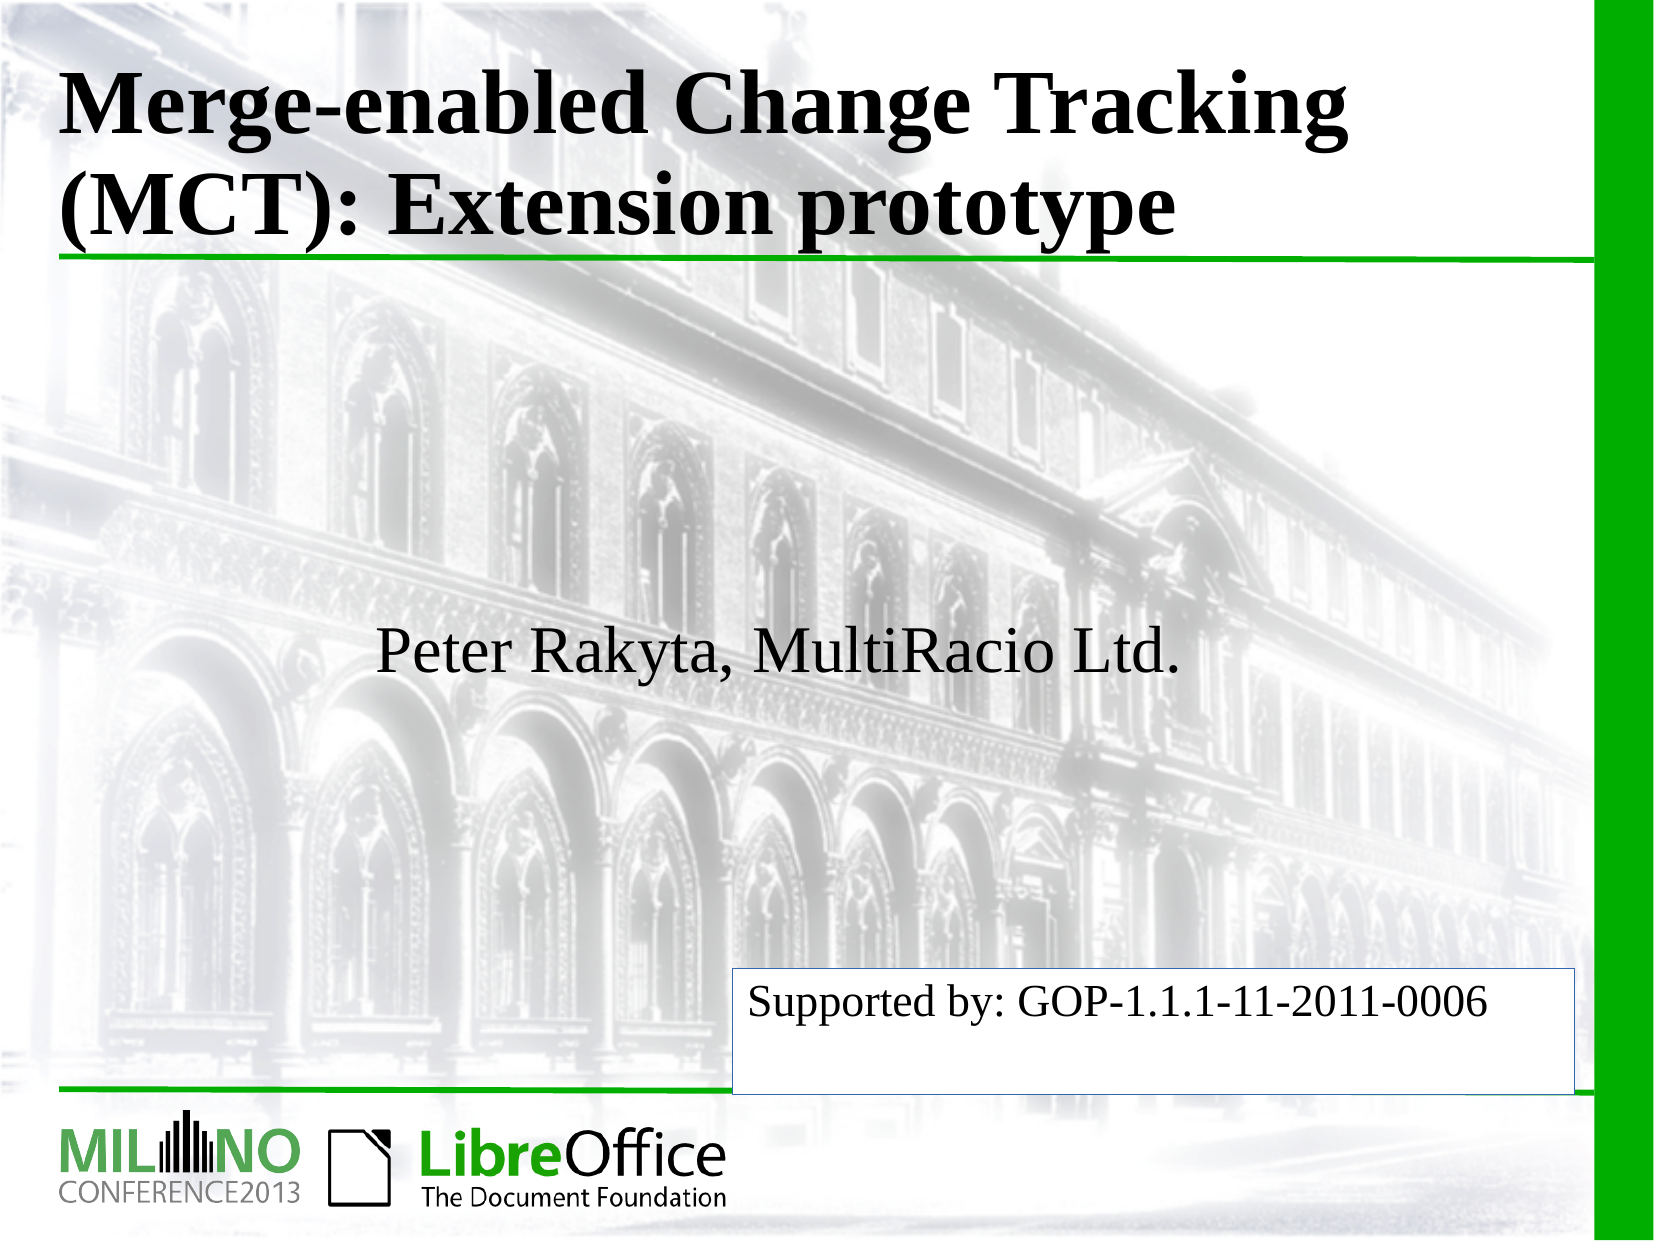

# Merge-enabled Change Tracking (MCT): Extension prototype
Peter Rakyta, MultiRacio Ltd.
Supported by: GOP-1.1.1-11-2011-0006